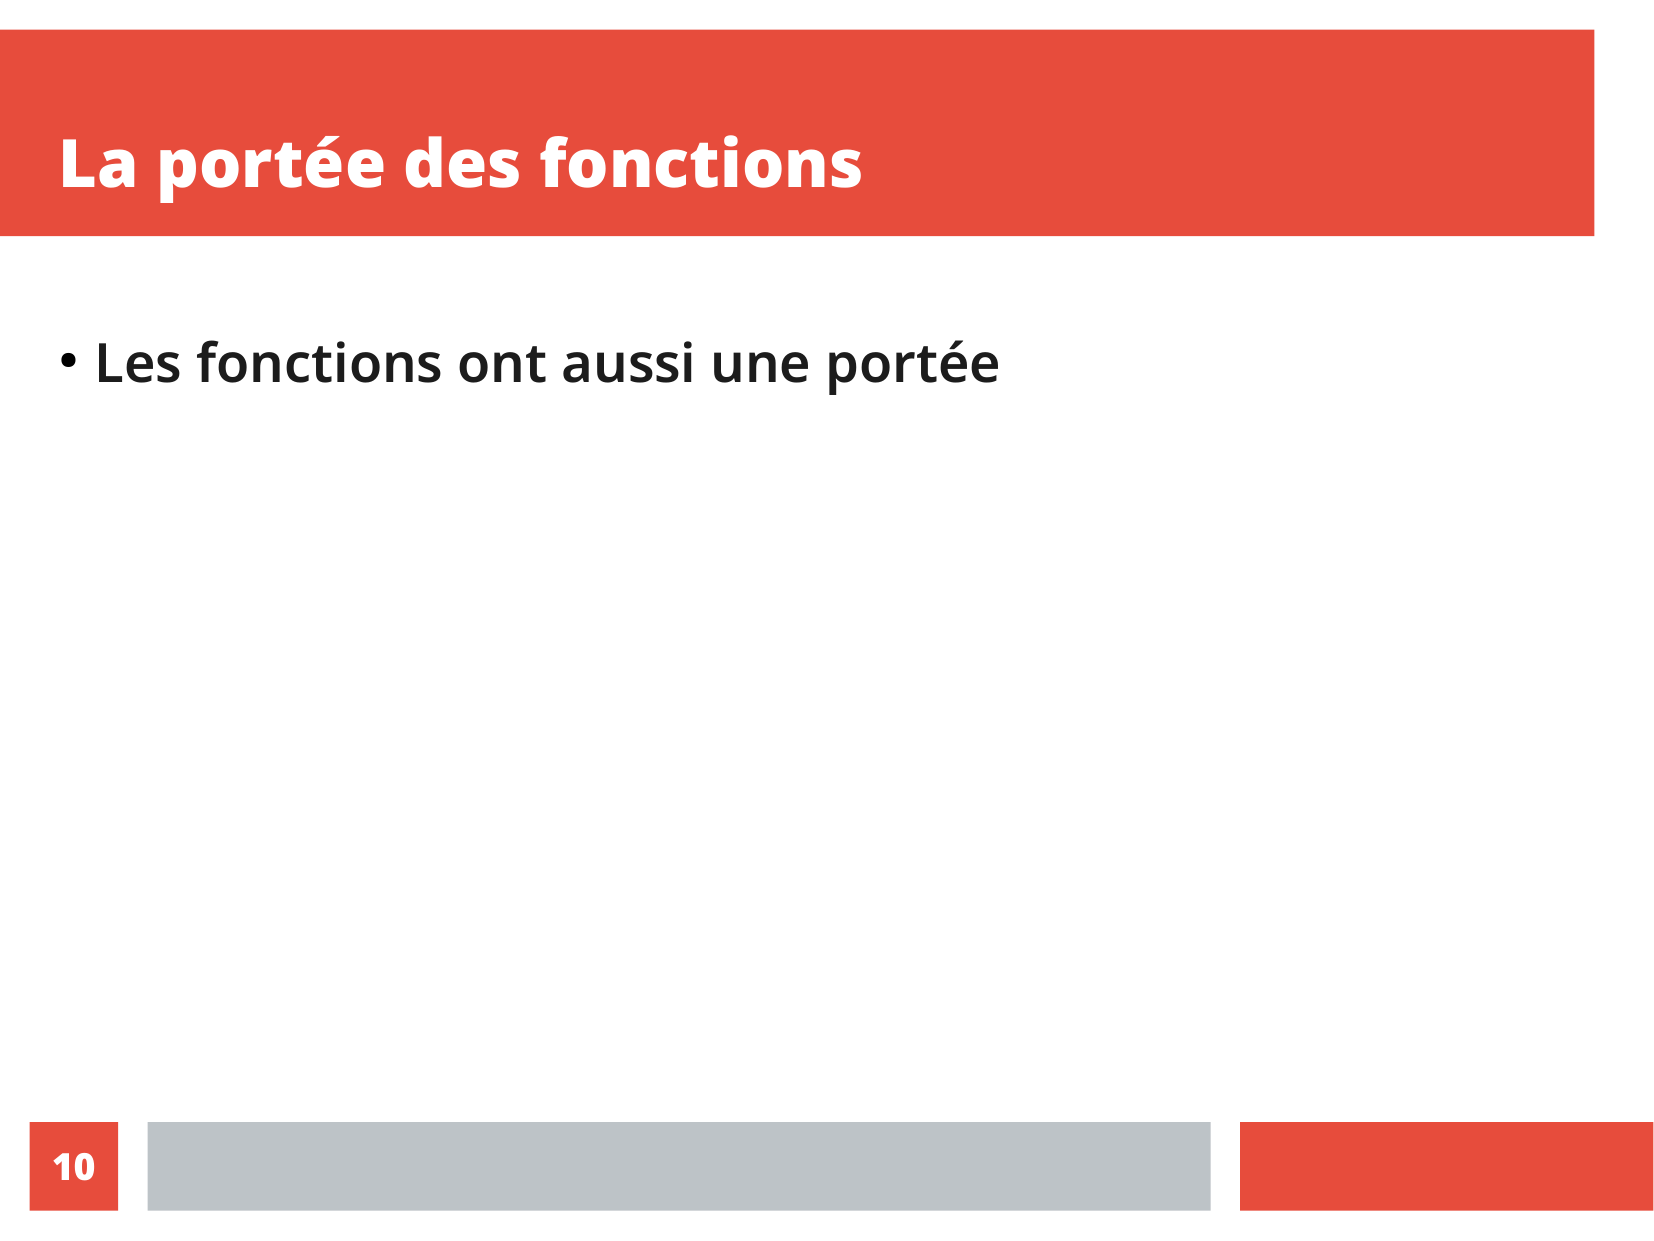

# La portée des fonctions
Les fonctions ont aussi une portée
10